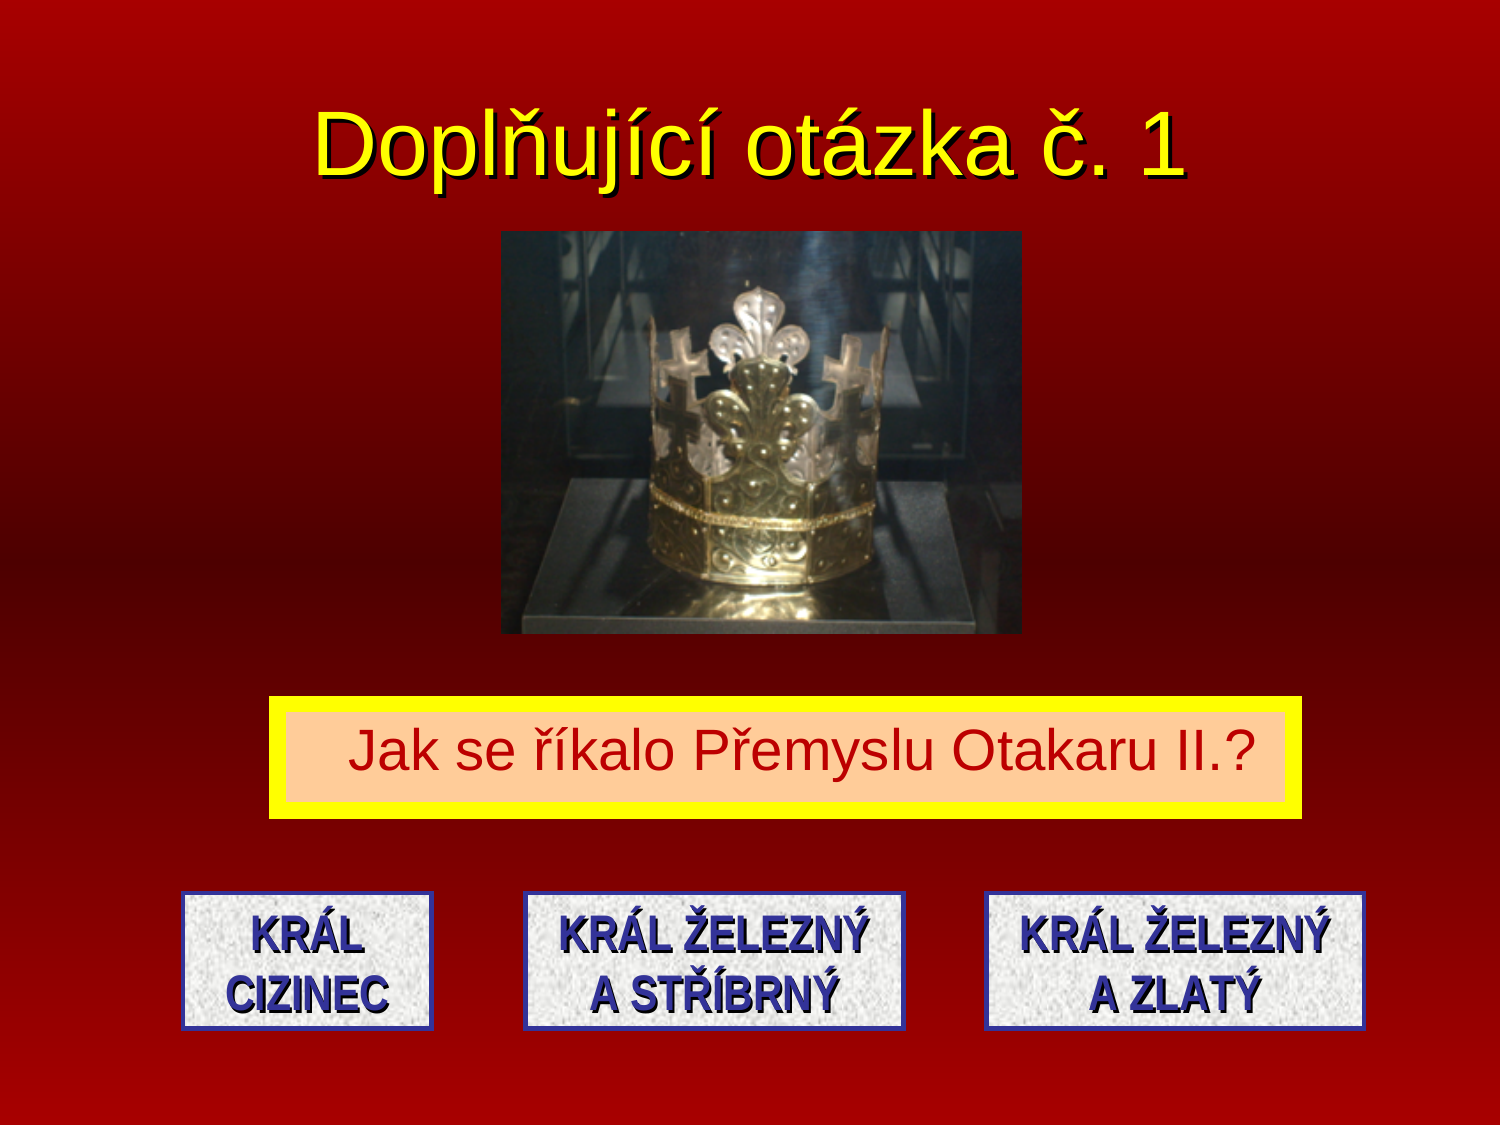

# Doplňující otázka č. 1
	Jak se říkalo Přemyslu Otakaru II.?
KRÁL CIZINEC
KRÁL ŽELEZNÝ A STŘÍBRNÝ
KRÁL ŽELEZNÝ A ZLATÝ